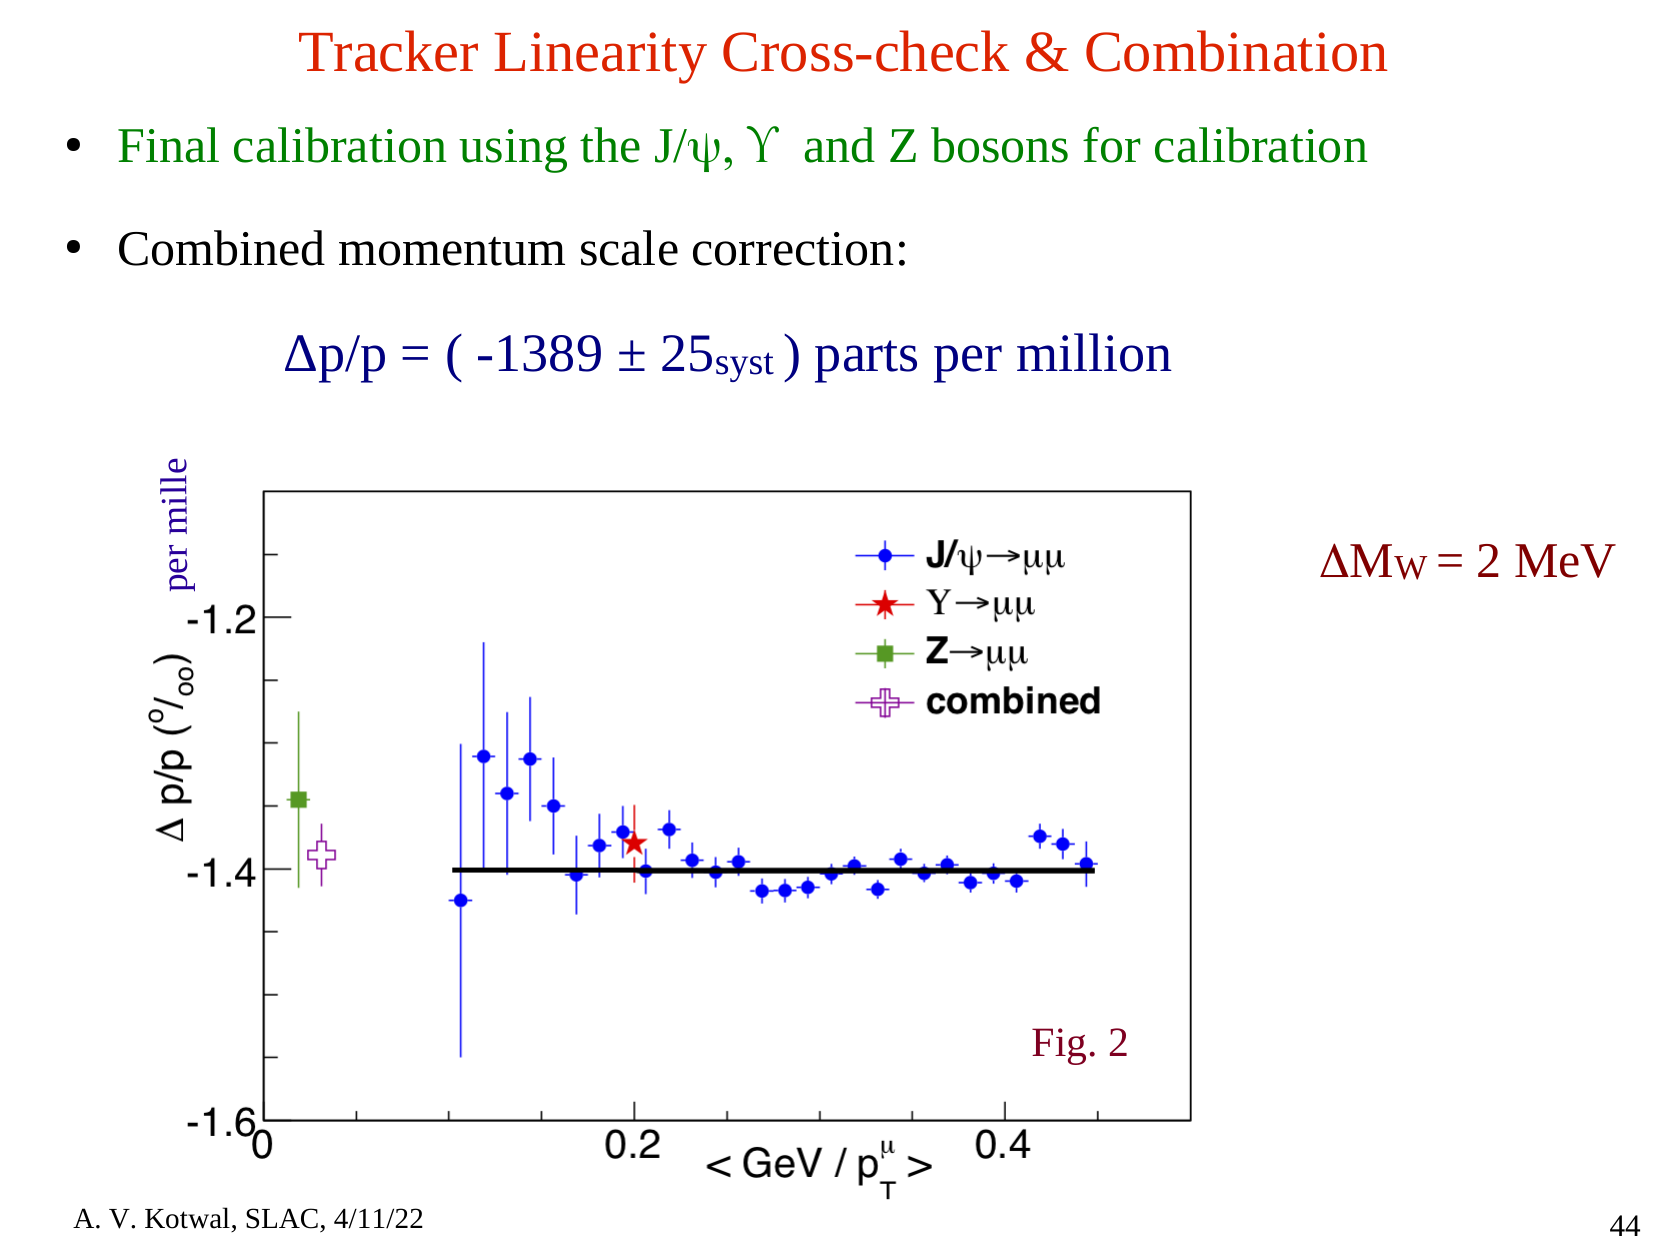

# Tracker Linearity Cross-check & Combination
Final calibration using the J/ψ, ϒ and Z bosons for calibration
Combined momentum scale correction:
Δp/p = ( -1389 ± 25syst ) parts per million
per mille
ΔMW = 2 MeV
Fig. 2
A. V. Kotwal, SLAC, 4/11/22